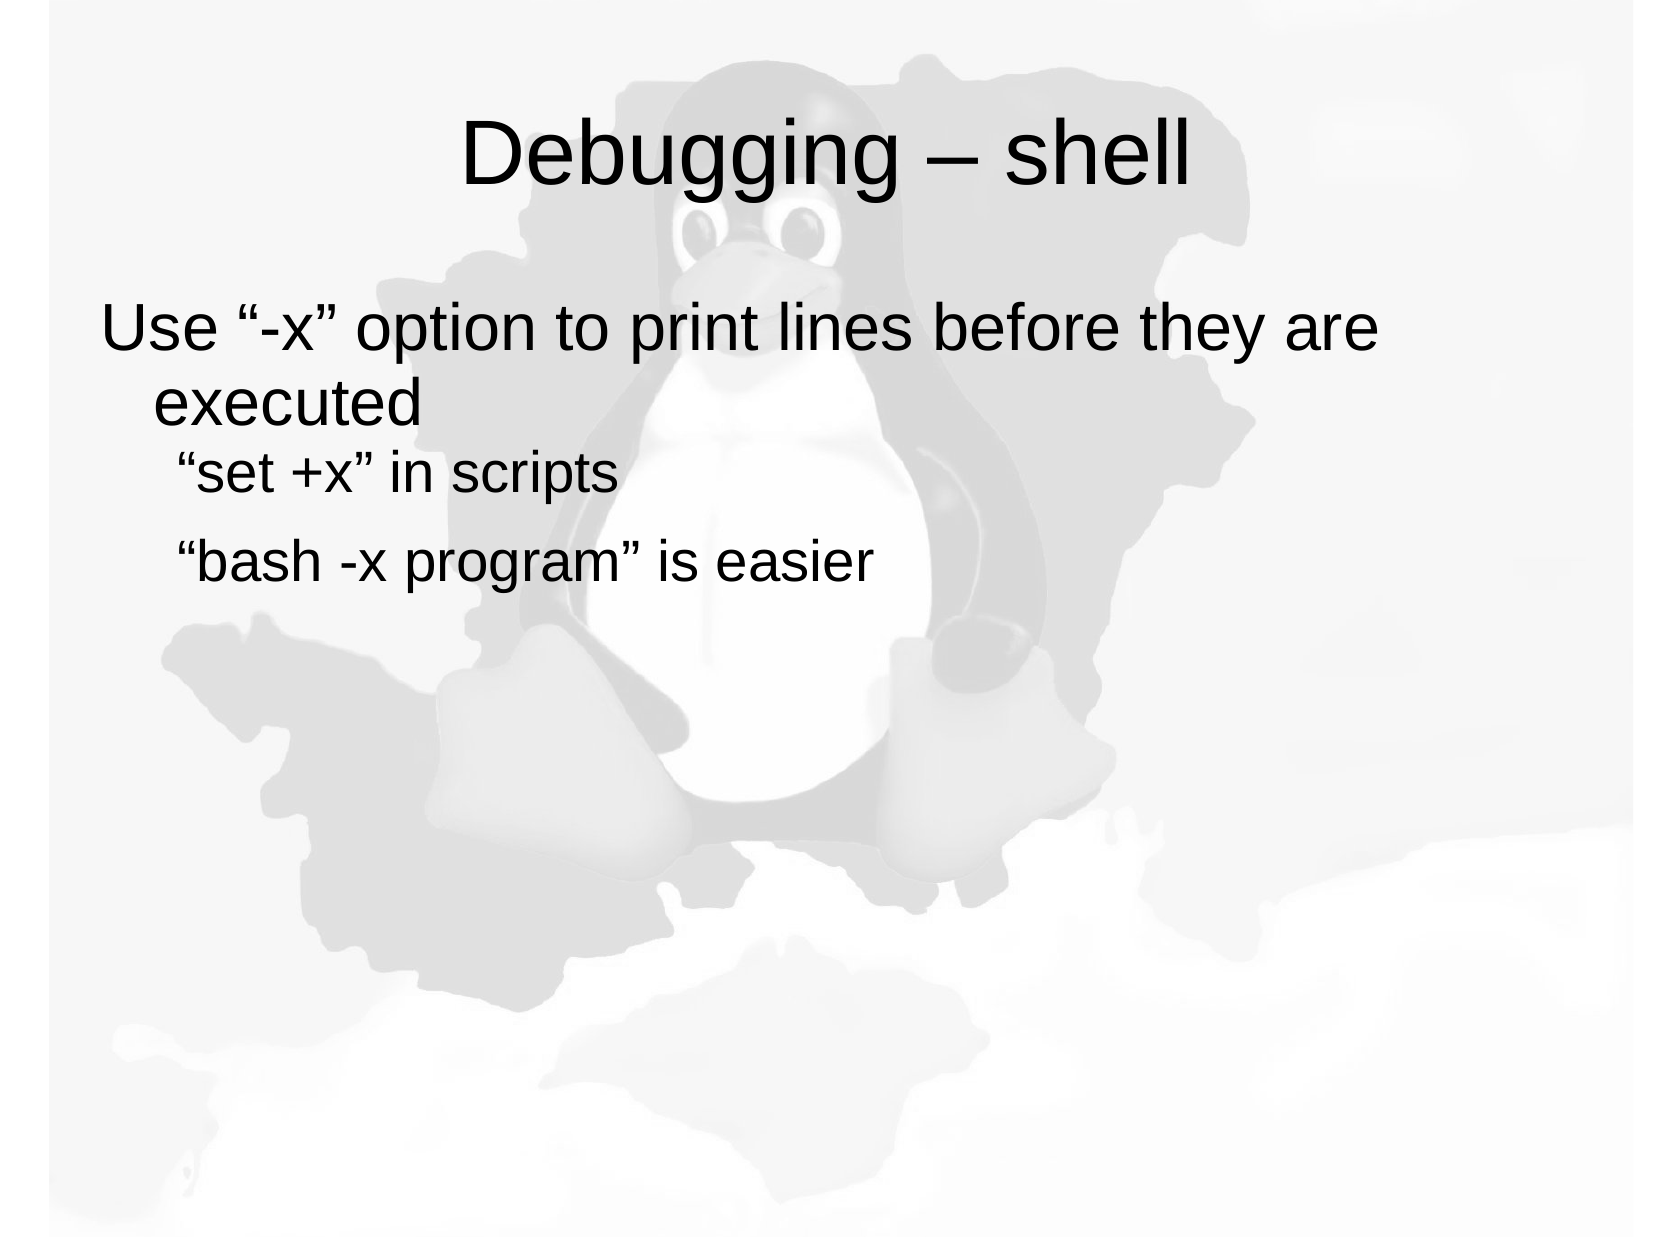

# Debugging – shell
Use “-x” option to print lines before they are executed
“set +x” in scripts
“bash -x program” is easier